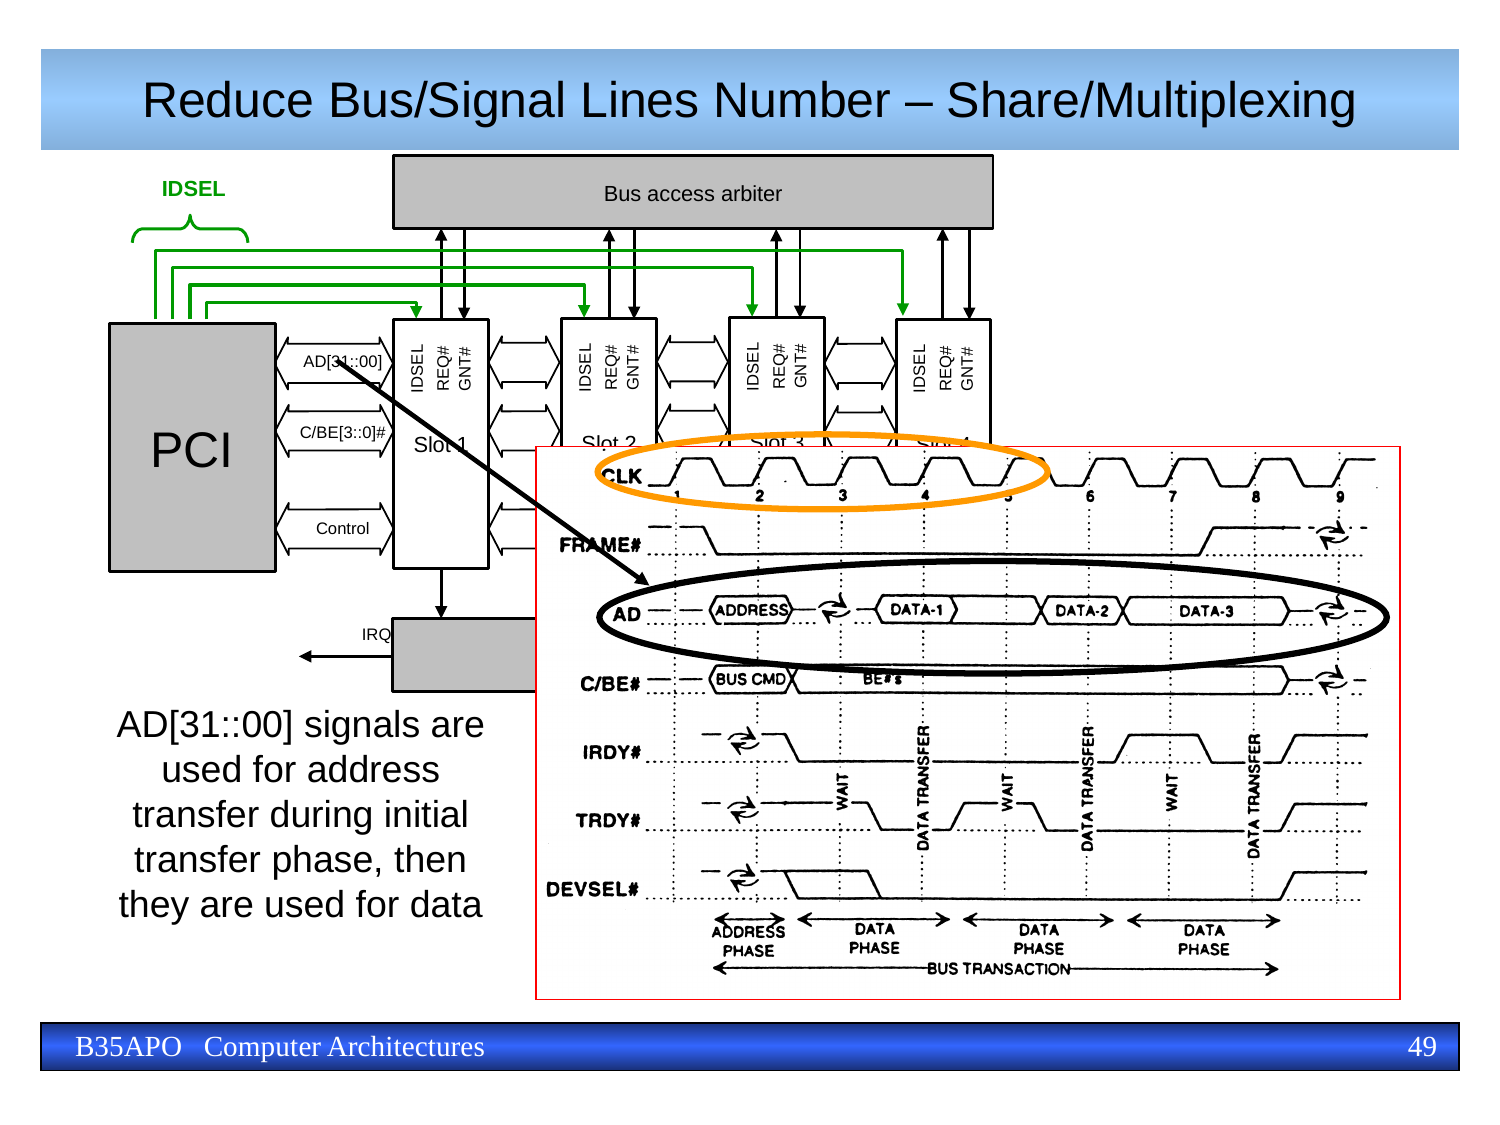

# Reduce Bus/Signal Lines Number – Share/Multiplexing
Bus access arbiter
Slot 3
IDSEL
REQ#
GNT#
Slot 2
IDSEL
REQ#
GNT#
Slot 1
IDSEL
REQ#
GNT#
Slot 4
IDSEL
REQ#
GNT#
PCI
AD[31::00]
C/BE[3::0]#
Control
IRQ
Interrupt subsystem
IDSEL
AD[31::00] signals are used for address transfer during initial transfer phase, then they are used for data
B35APO Computer Architectures
49